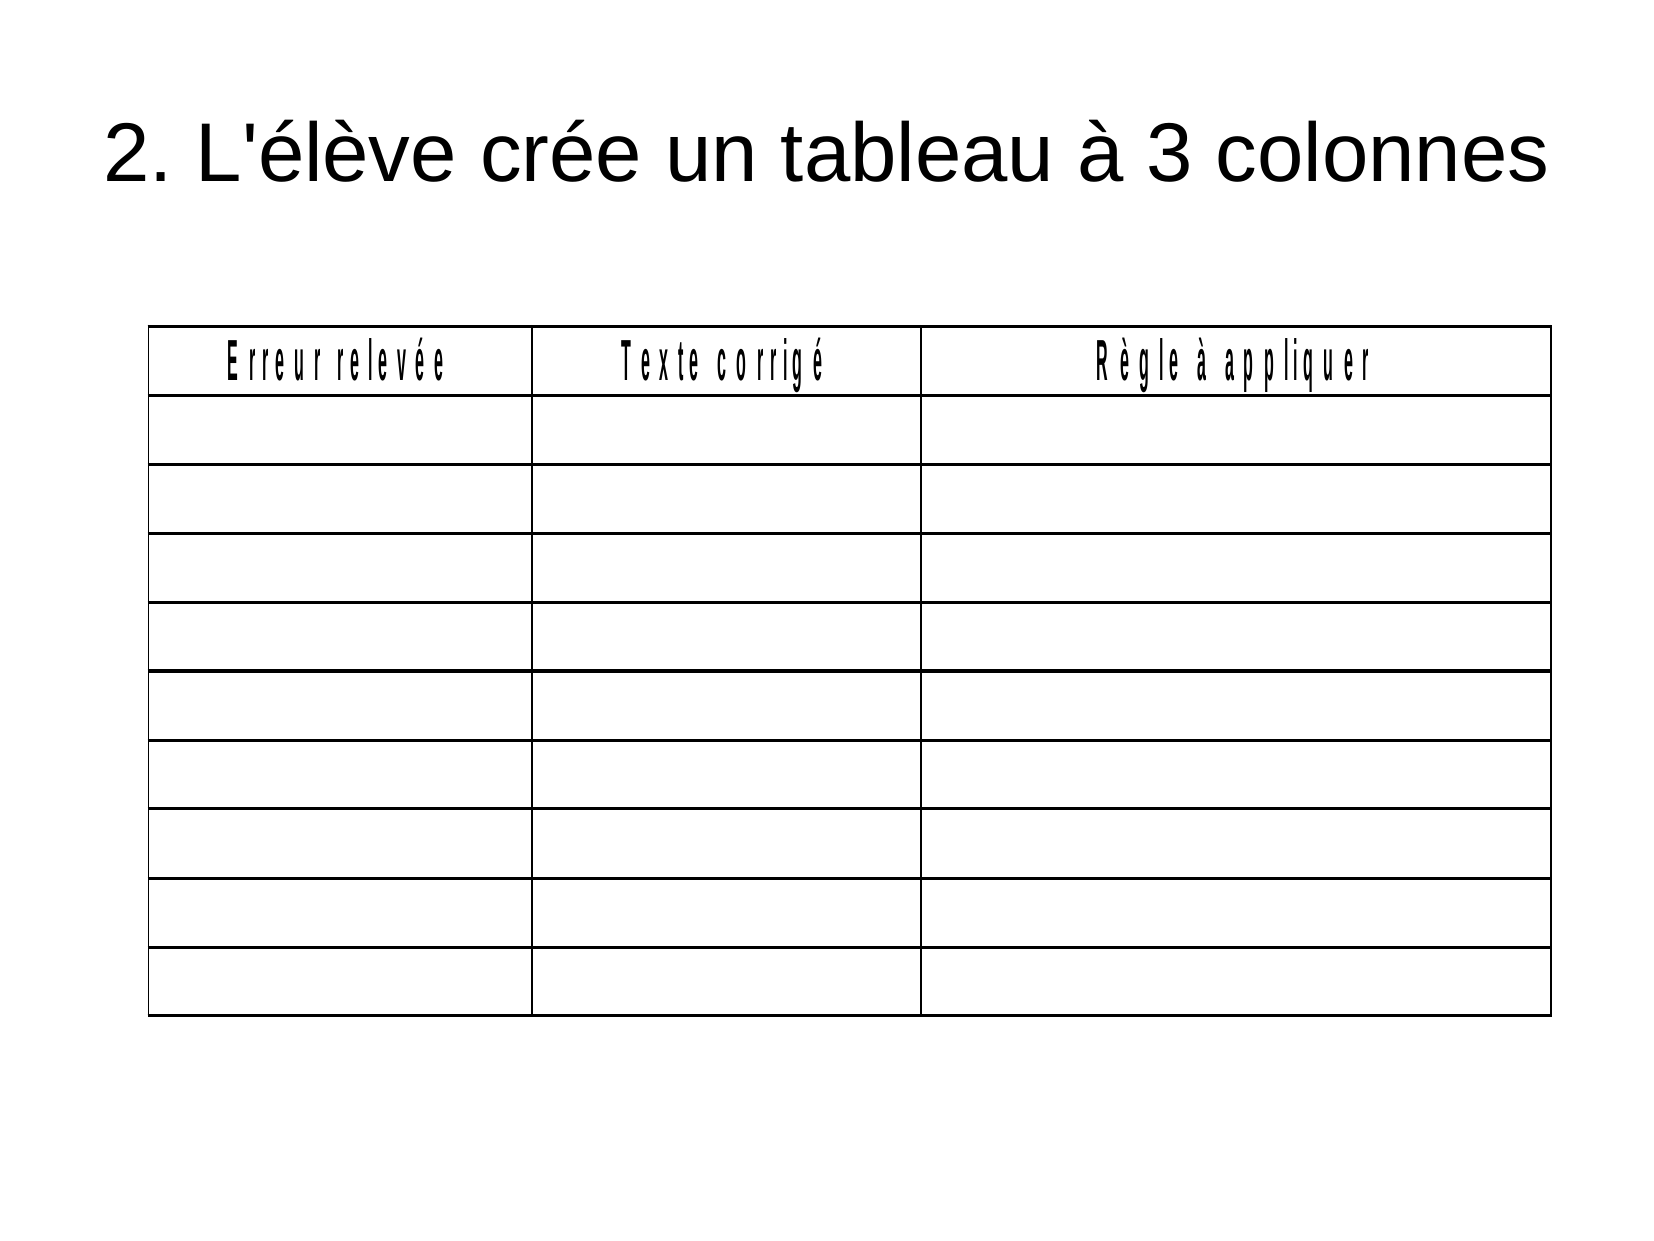

# 2. L'élève crée un tableau à 3 colonnes